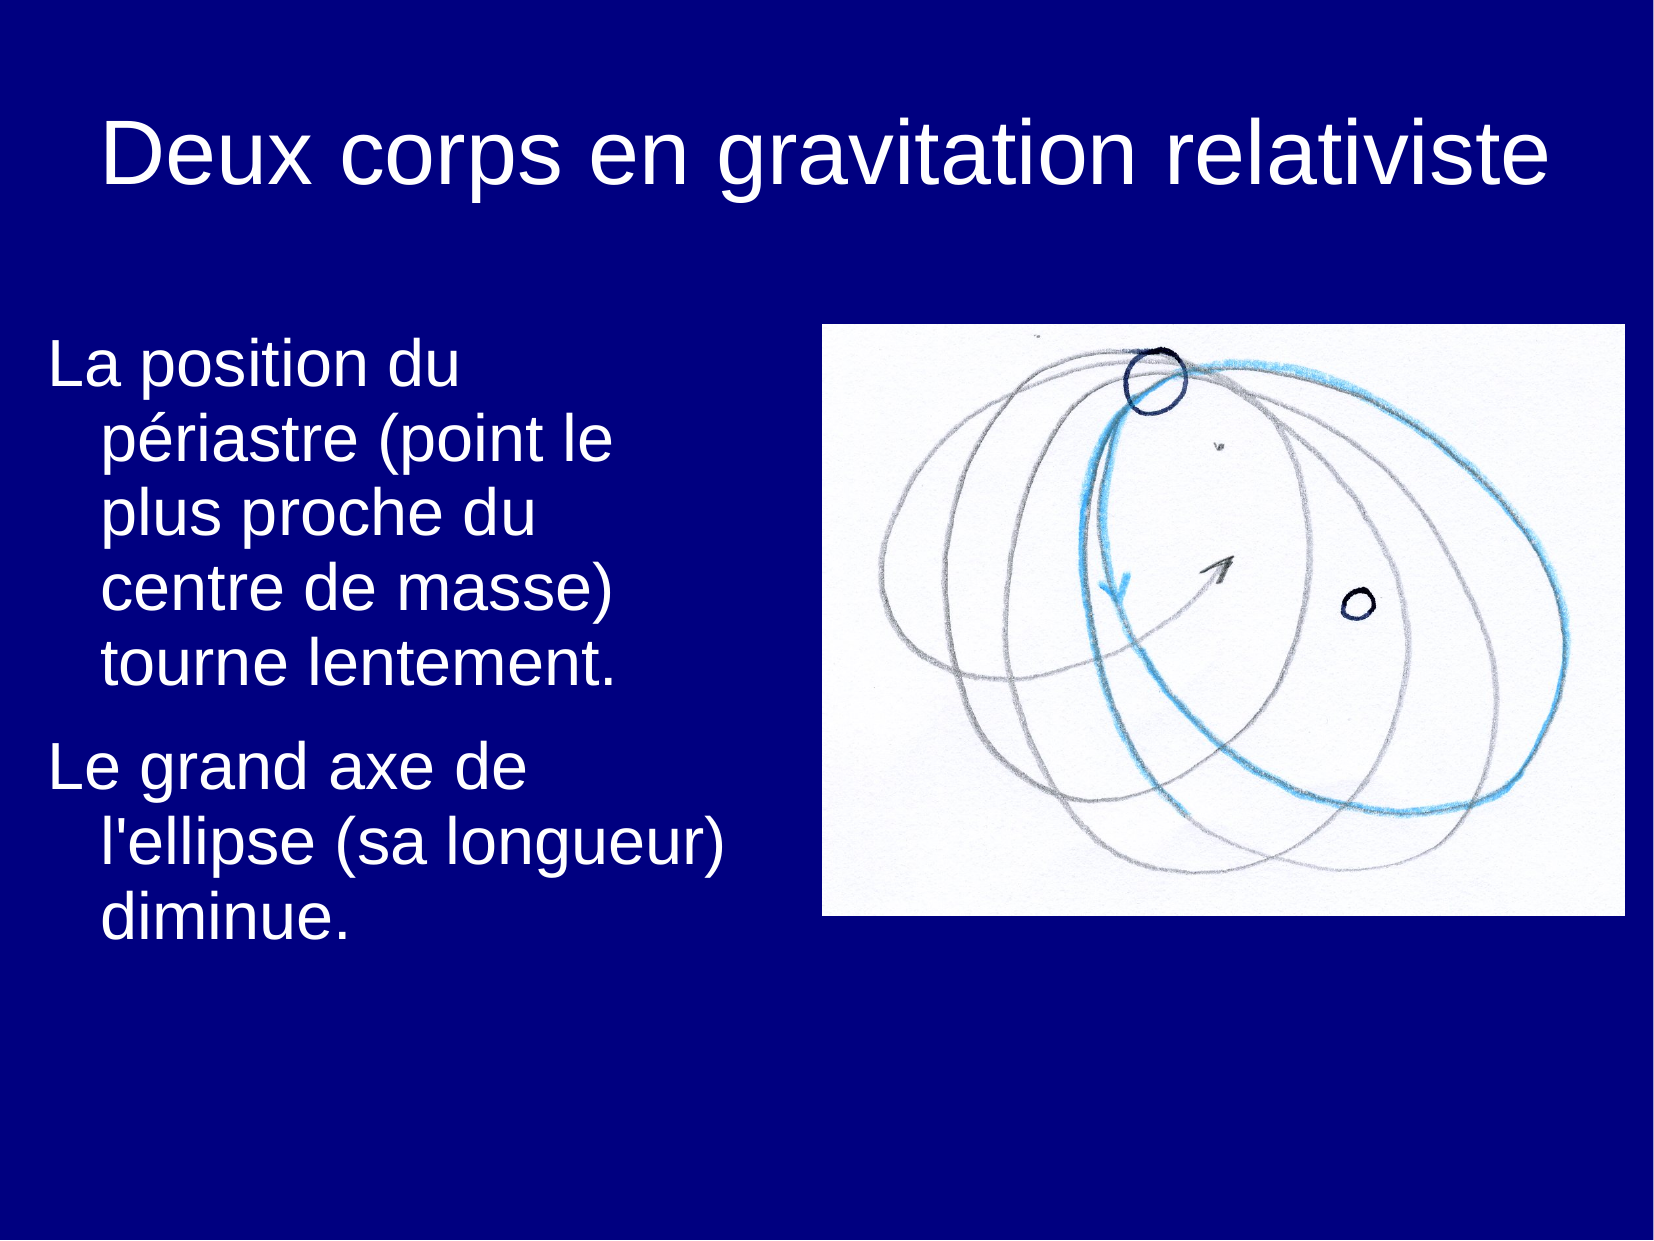

# Deux corps en gravitation relativiste
La position du périastre (point le plus proche du centre de masse) tourne lentement.
Le grand axe de l'ellipse (sa longueur) diminue.